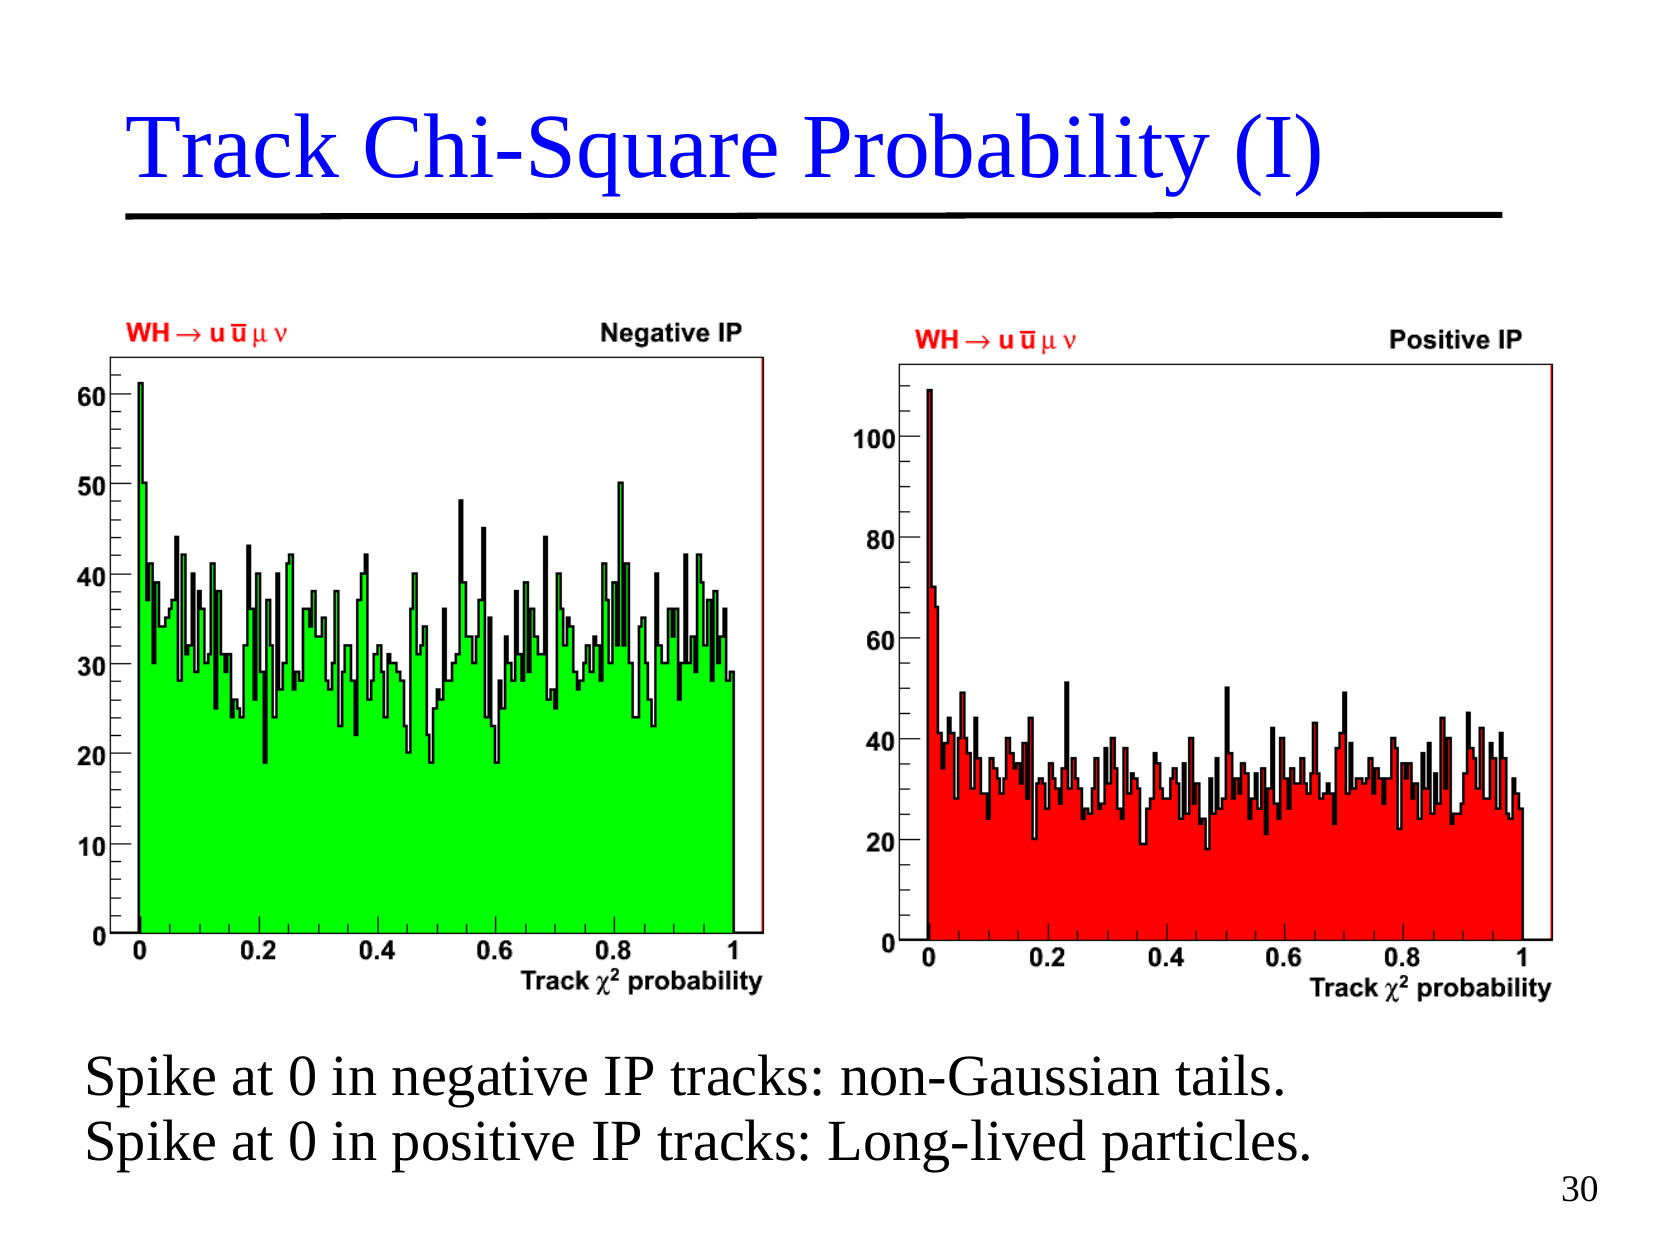

Track Chi-Square Probability (I)
Spike at 0 in negative IP tracks: non-Gaussian tails.
Spike at 0 in positive IP tracks: Long-lived particles.